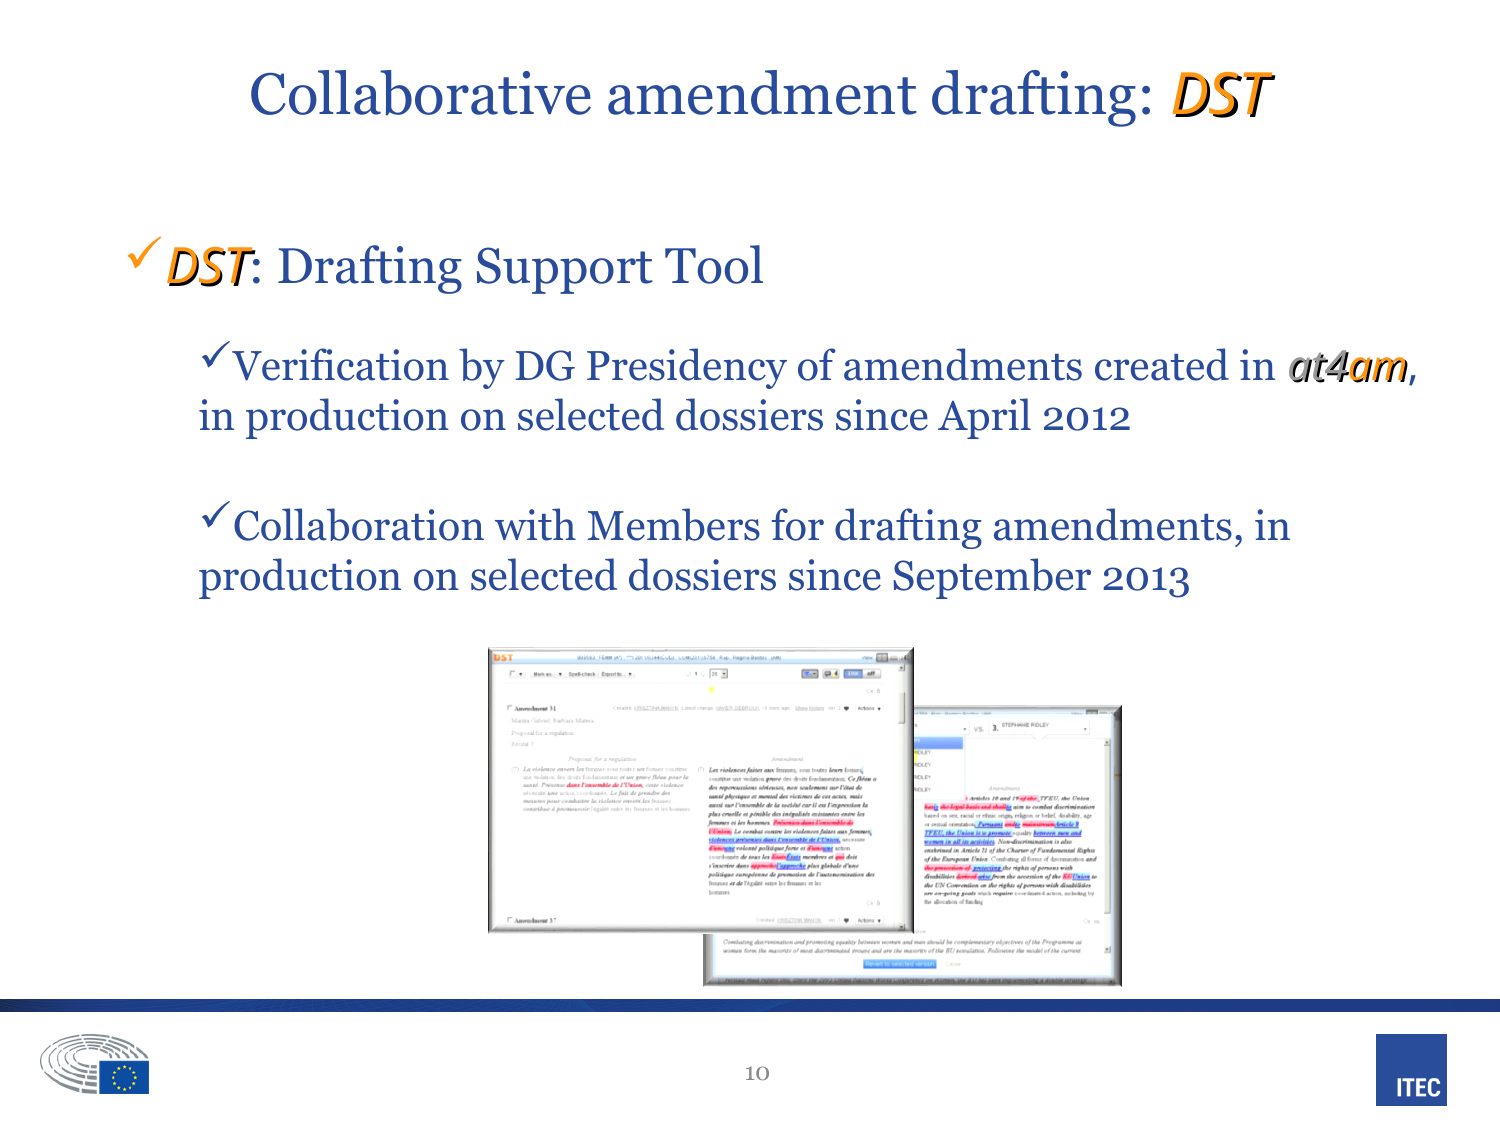

Collaborative amendment drafting: DST
DST: Drafting Support Tool
Verification by DG Presidency of amendments created in at4am, in production on selected dossiers since April 2012
Collaboration with Members for drafting amendments, in production on selected dossiers since September 2013